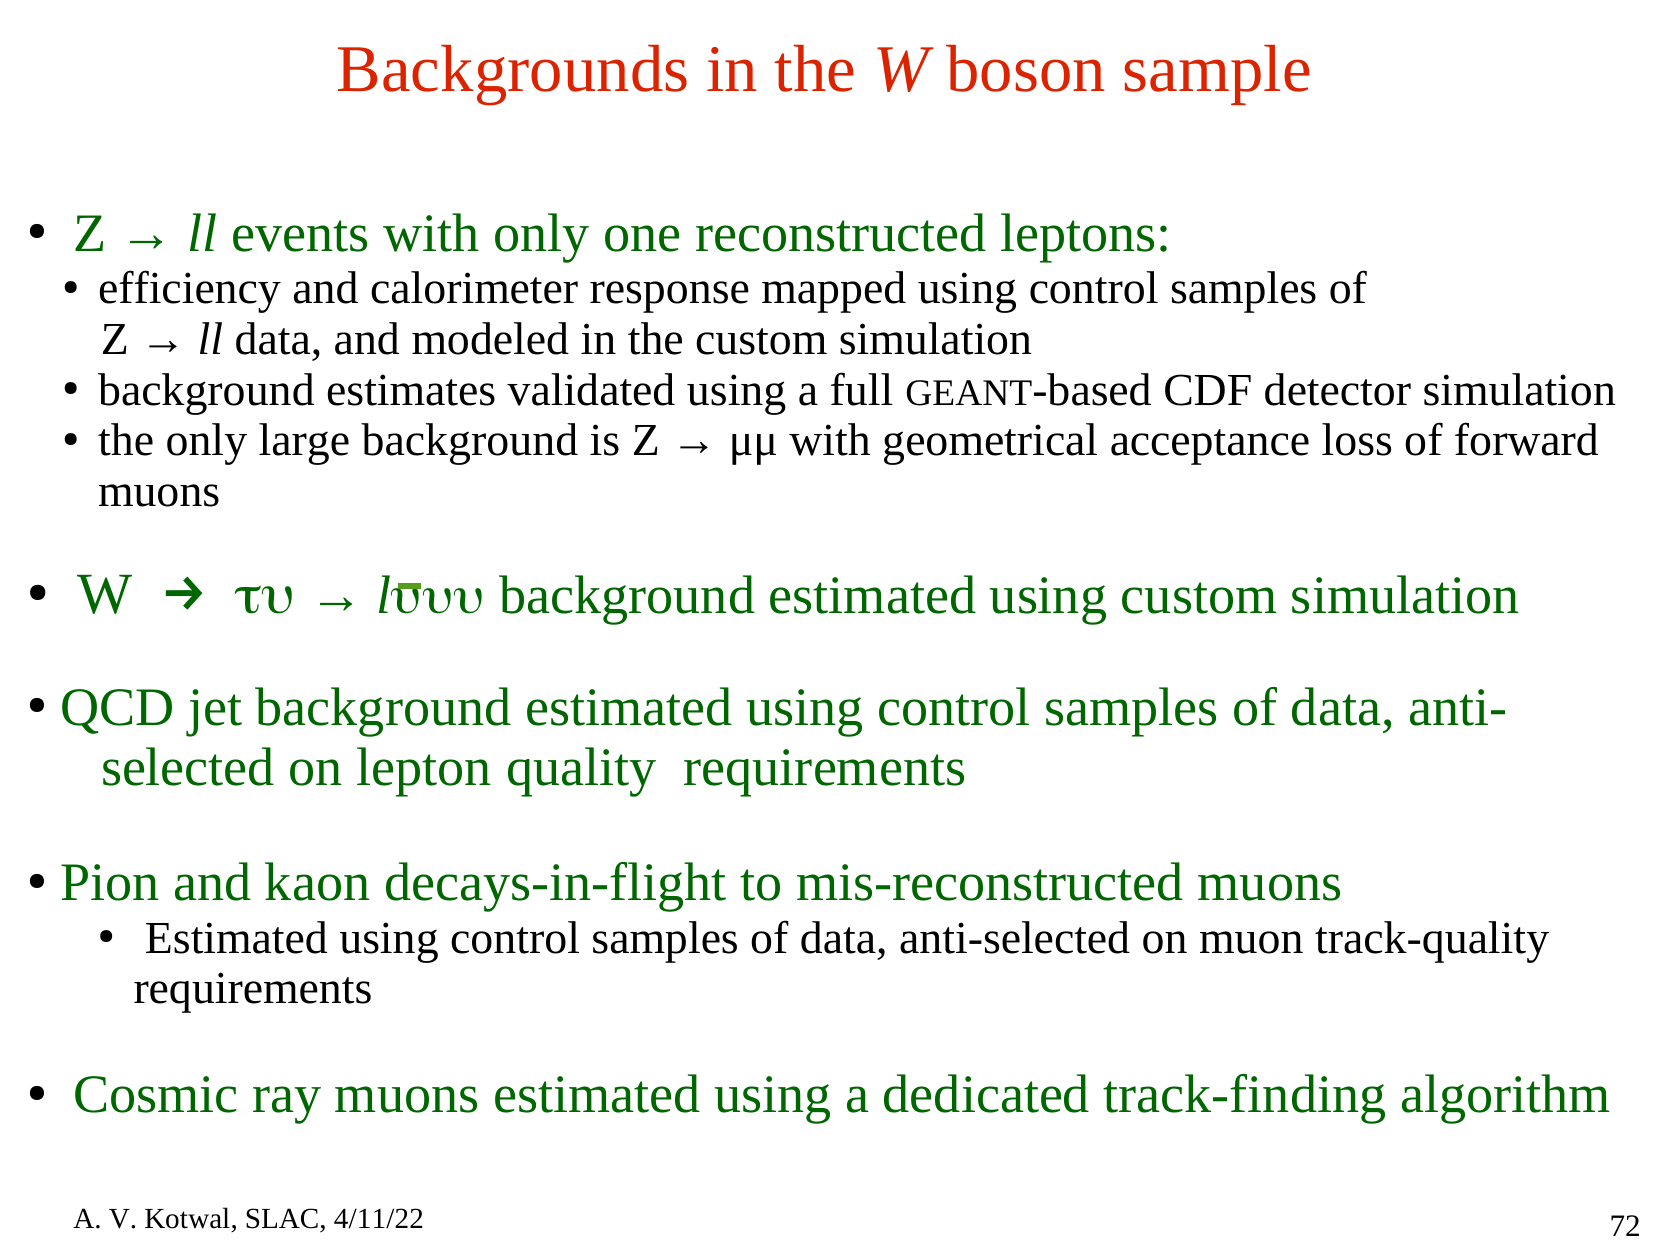

# Backgrounds in the W boson sample
 Z → ll events with only one reconstructed leptons:
efficiency and calorimeter response mapped using control samples of
 Z → ll data, and modeled in the custom simulation
background estimates validated using a full GEANT-based CDF detector simulation
the only large background is Z → μμ with geometrical acceptance loss of forward muons
 W → τυ → lυυυ background estimated using custom simulation
 QCD jet background estimated using control samples of data, anti- 	selected on lepton quality requirements
 Pion and kaon decays-in-flight to mis-reconstructed muons
 Estimated using control samples of data, anti-selected on muon track-quality requirements
 Cosmic ray muons estimated using a dedicated track-finding algorithm
A. V. Kotwal, SLAC, 4/11/22